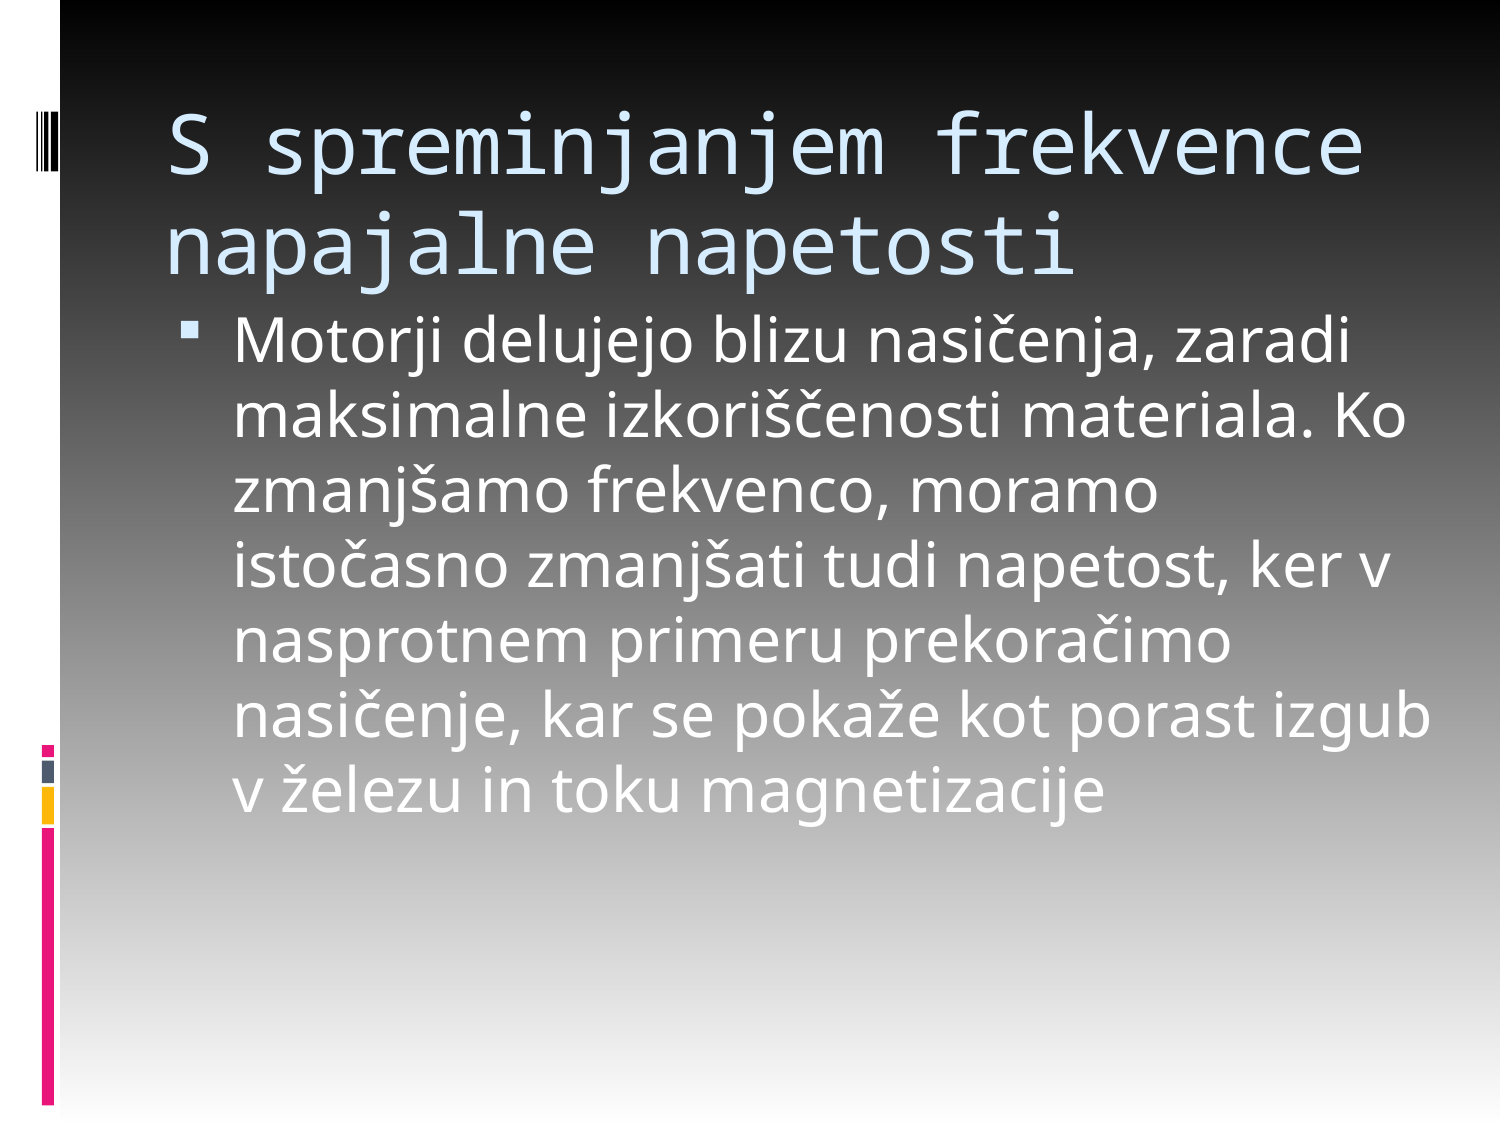

# S spreminjanjem frekvence napajalne napetosti
Motorji delujejo blizu nasičenja, zaradi maksimalne izkoriščenosti materiala. Ko zmanjšamo frekvenco, moramo istočasno zmanjšati tudi napetost, ker v nasprotnem primeru prekoračimo nasičenje, kar se pokaže kot porast izgub v železu in toku magnetizacije